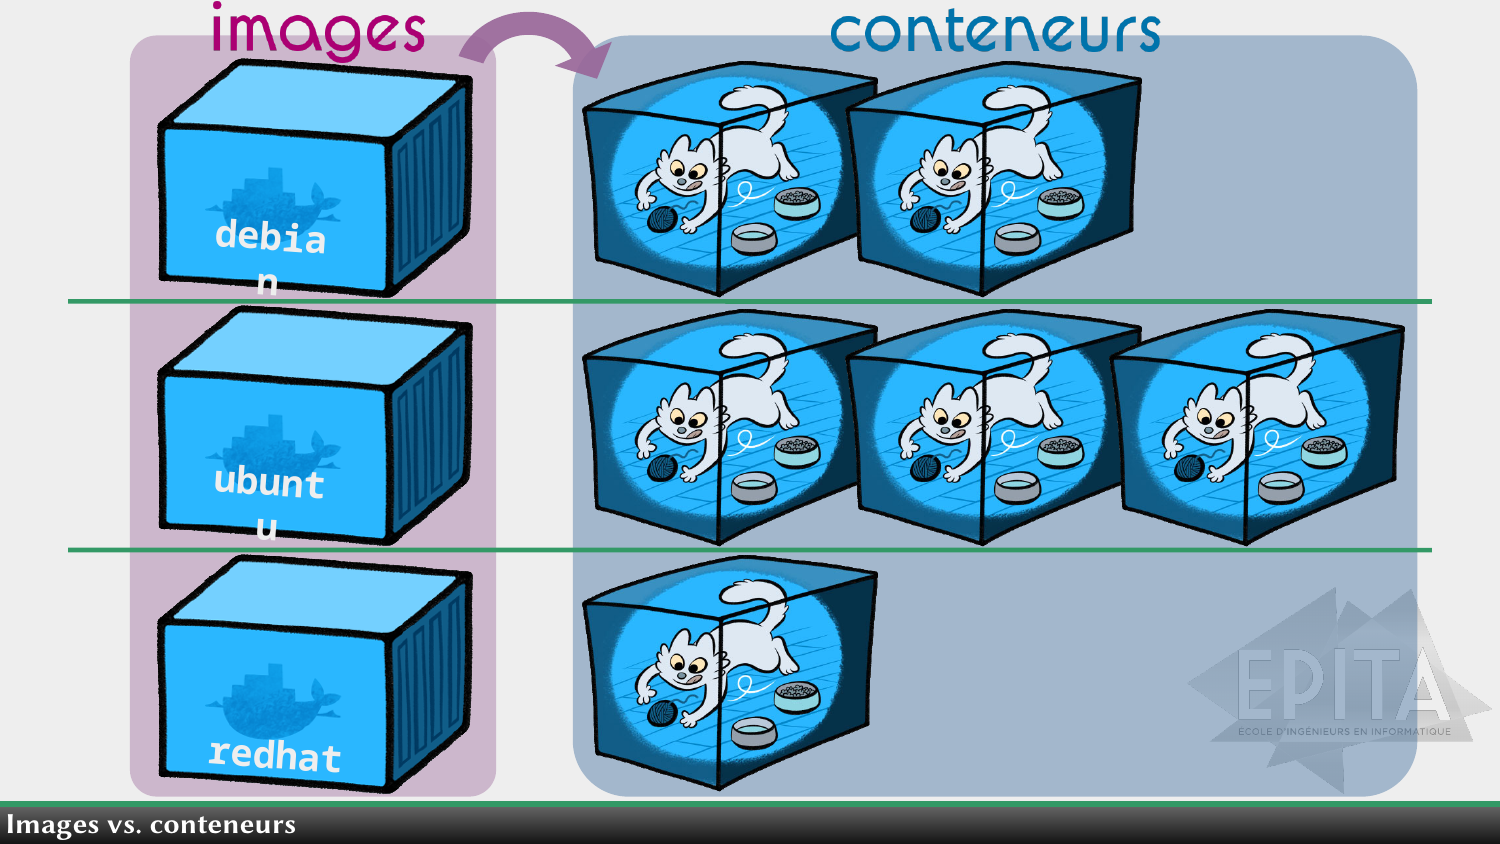

debian
ubuntu
redhat
# Images vs. conteneurs